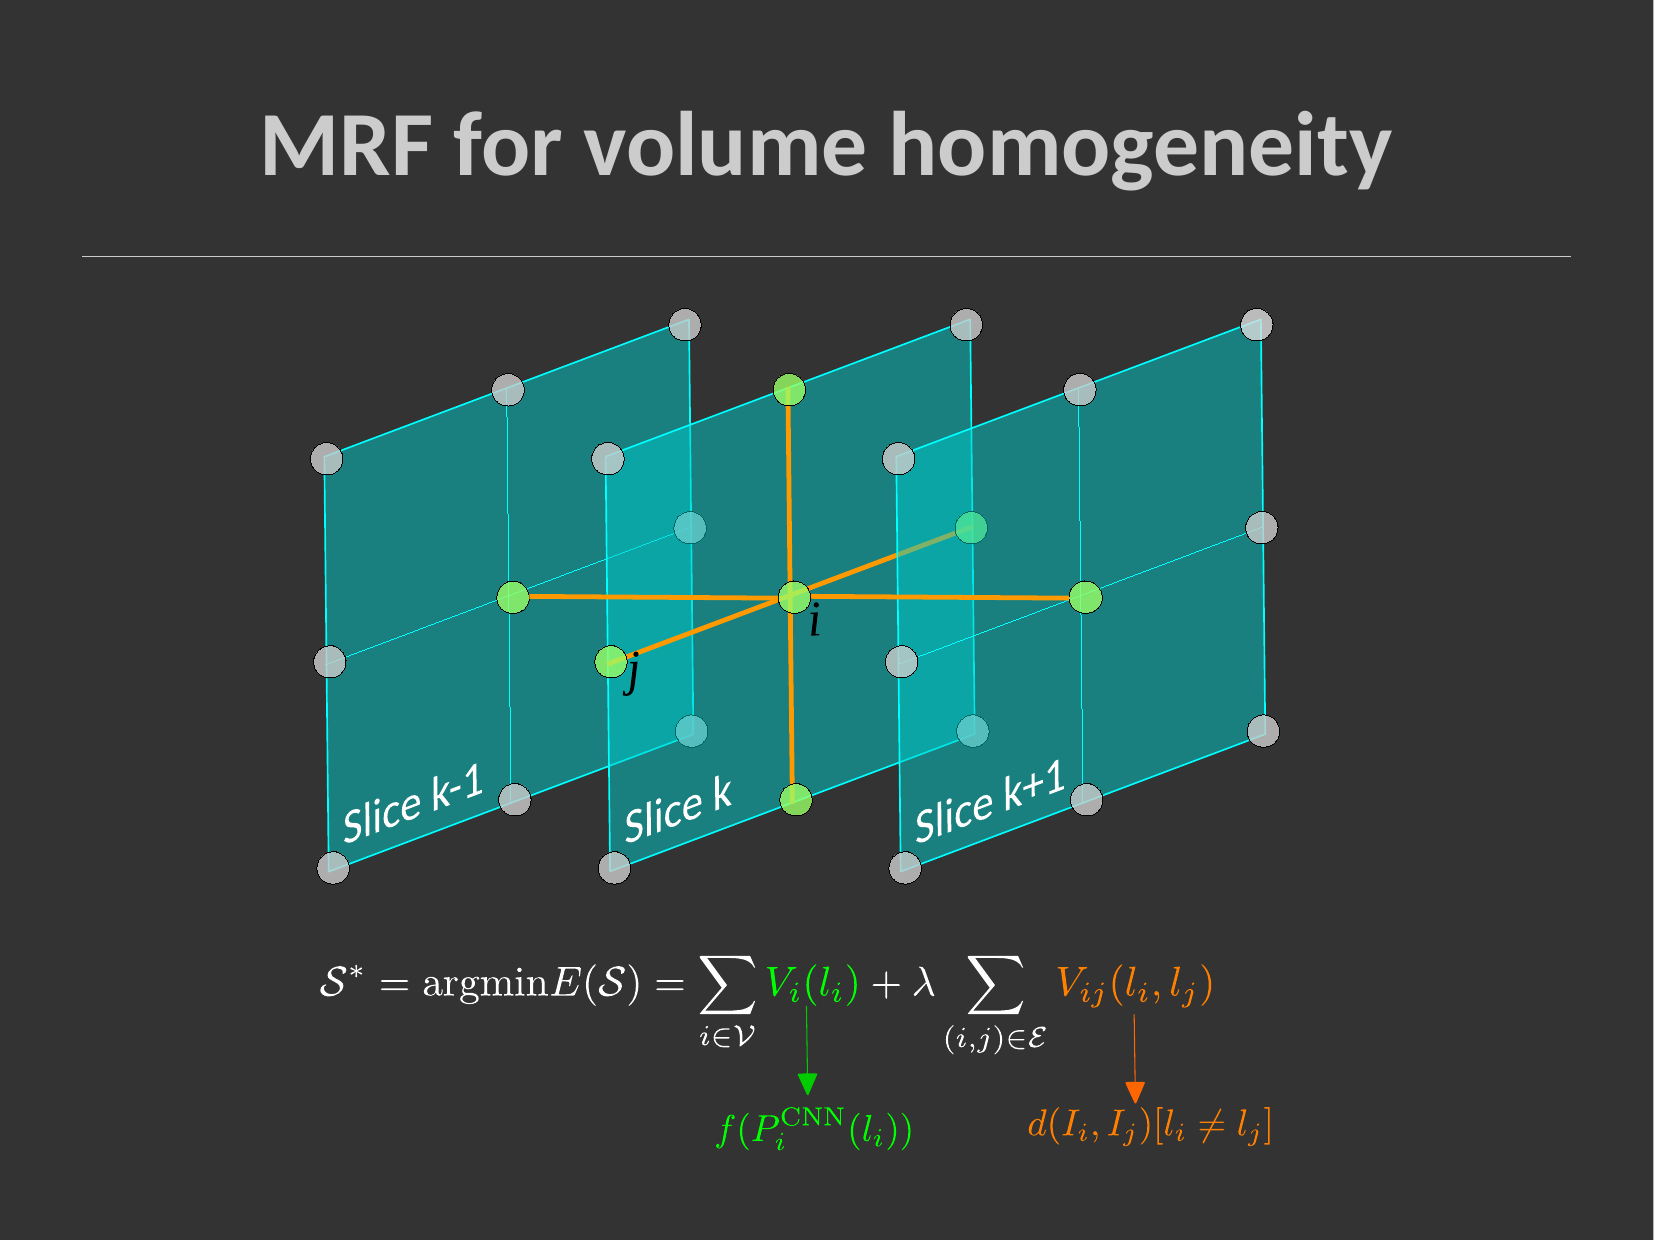

# MRF for volume homogeneity
Slice k
Slice k+1
Slice k-1
i
j
f(PiCNN(li))